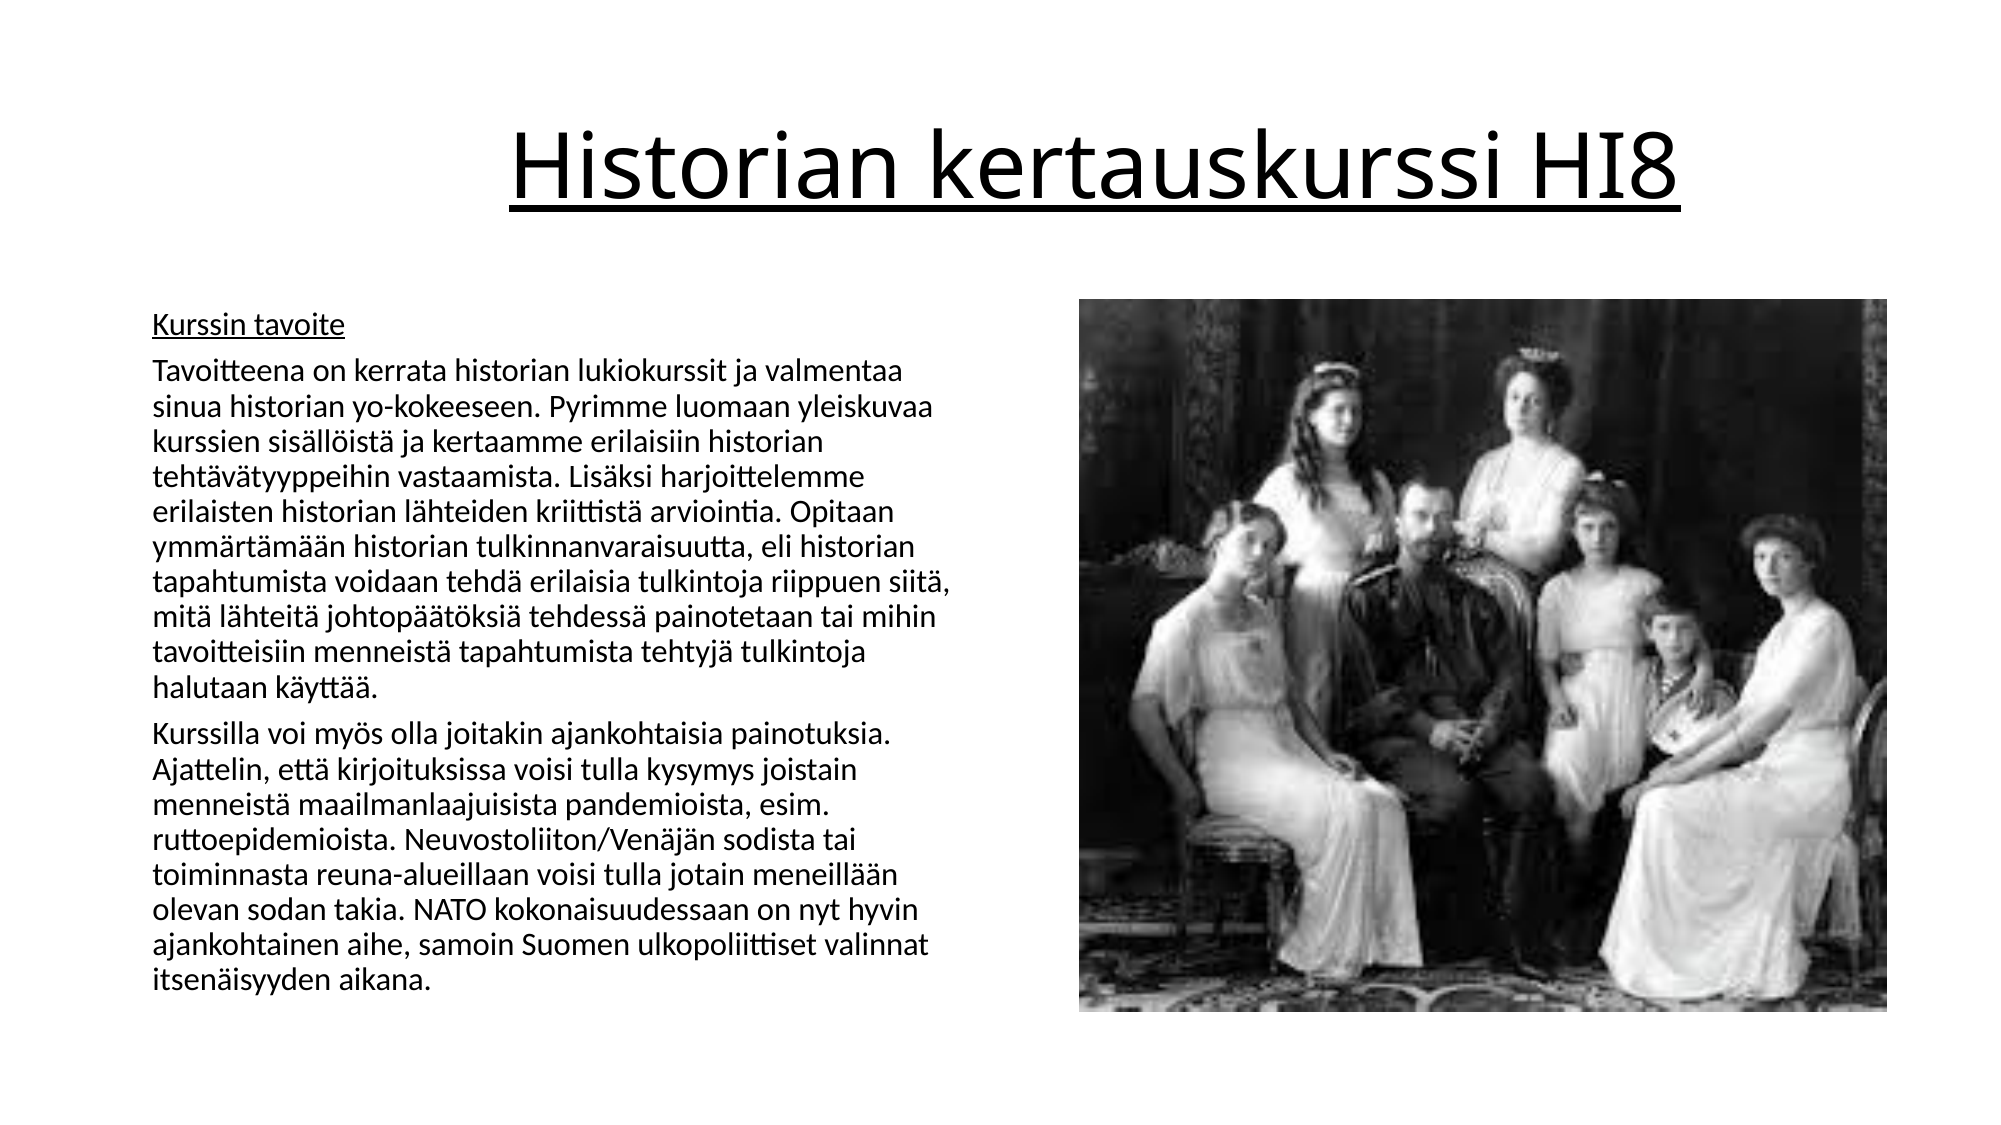

# Historian kertauskurssi HI8
Kurssin tavoite
Tavoitteena on kerrata historian lukiokurssit ja valmentaa sinua historian yo-kokeeseen. Pyrimme luomaan yleiskuvaa kurssien sisällöistä ja kertaamme erilaisiin historian tehtävätyyppeihin vastaamista. Lisäksi harjoittelemme erilaisten historian lähteiden kriittistä arviointia. Opitaan ymmärtämään historian tulkinnanvaraisuutta, eli historian tapahtumista voidaan tehdä erilaisia tulkintoja riippuen siitä, mitä lähteitä johtopäätöksiä tehdessä painotetaan tai mihin tavoitteisiin menneistä tapahtumista tehtyjä tulkintoja halutaan käyttää.
Kurssilla voi myös olla joitakin ajankohtaisia painotuksia. Ajattelin, että kirjoituksissa voisi tulla kysymys joistain menneistä maailmanlaajuisista pandemioista, esim. ruttoepidemioista. Neuvostoliiton/Venäjän sodista tai toiminnasta reuna-alueillaan voisi tulla jotain meneillään olevan sodan takia. NATO kokonaisuudessaan on nyt hyvin ajankohtainen aihe, samoin Suomen ulkopoliittiset valinnat itsenäisyyden aikana.